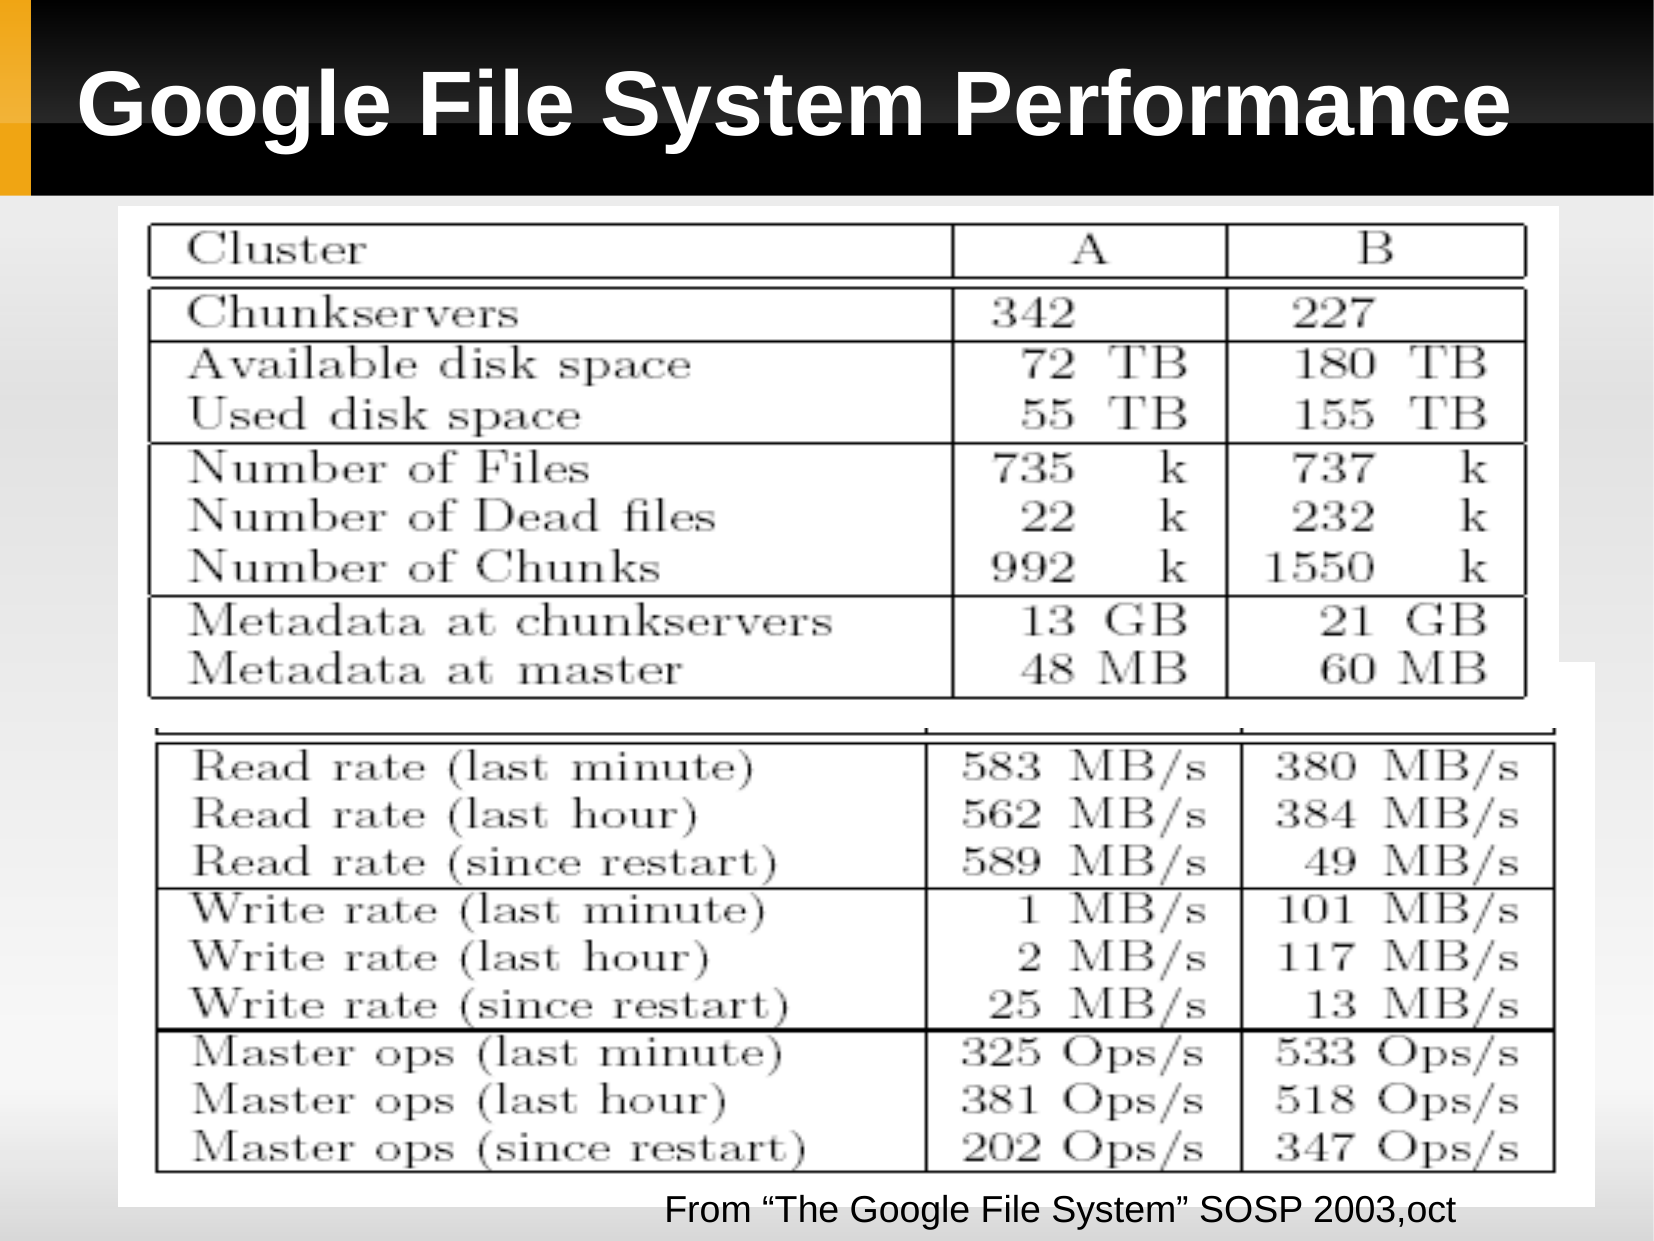

# Google File System Performance
From “The Google File System” SOSP 2003,oct